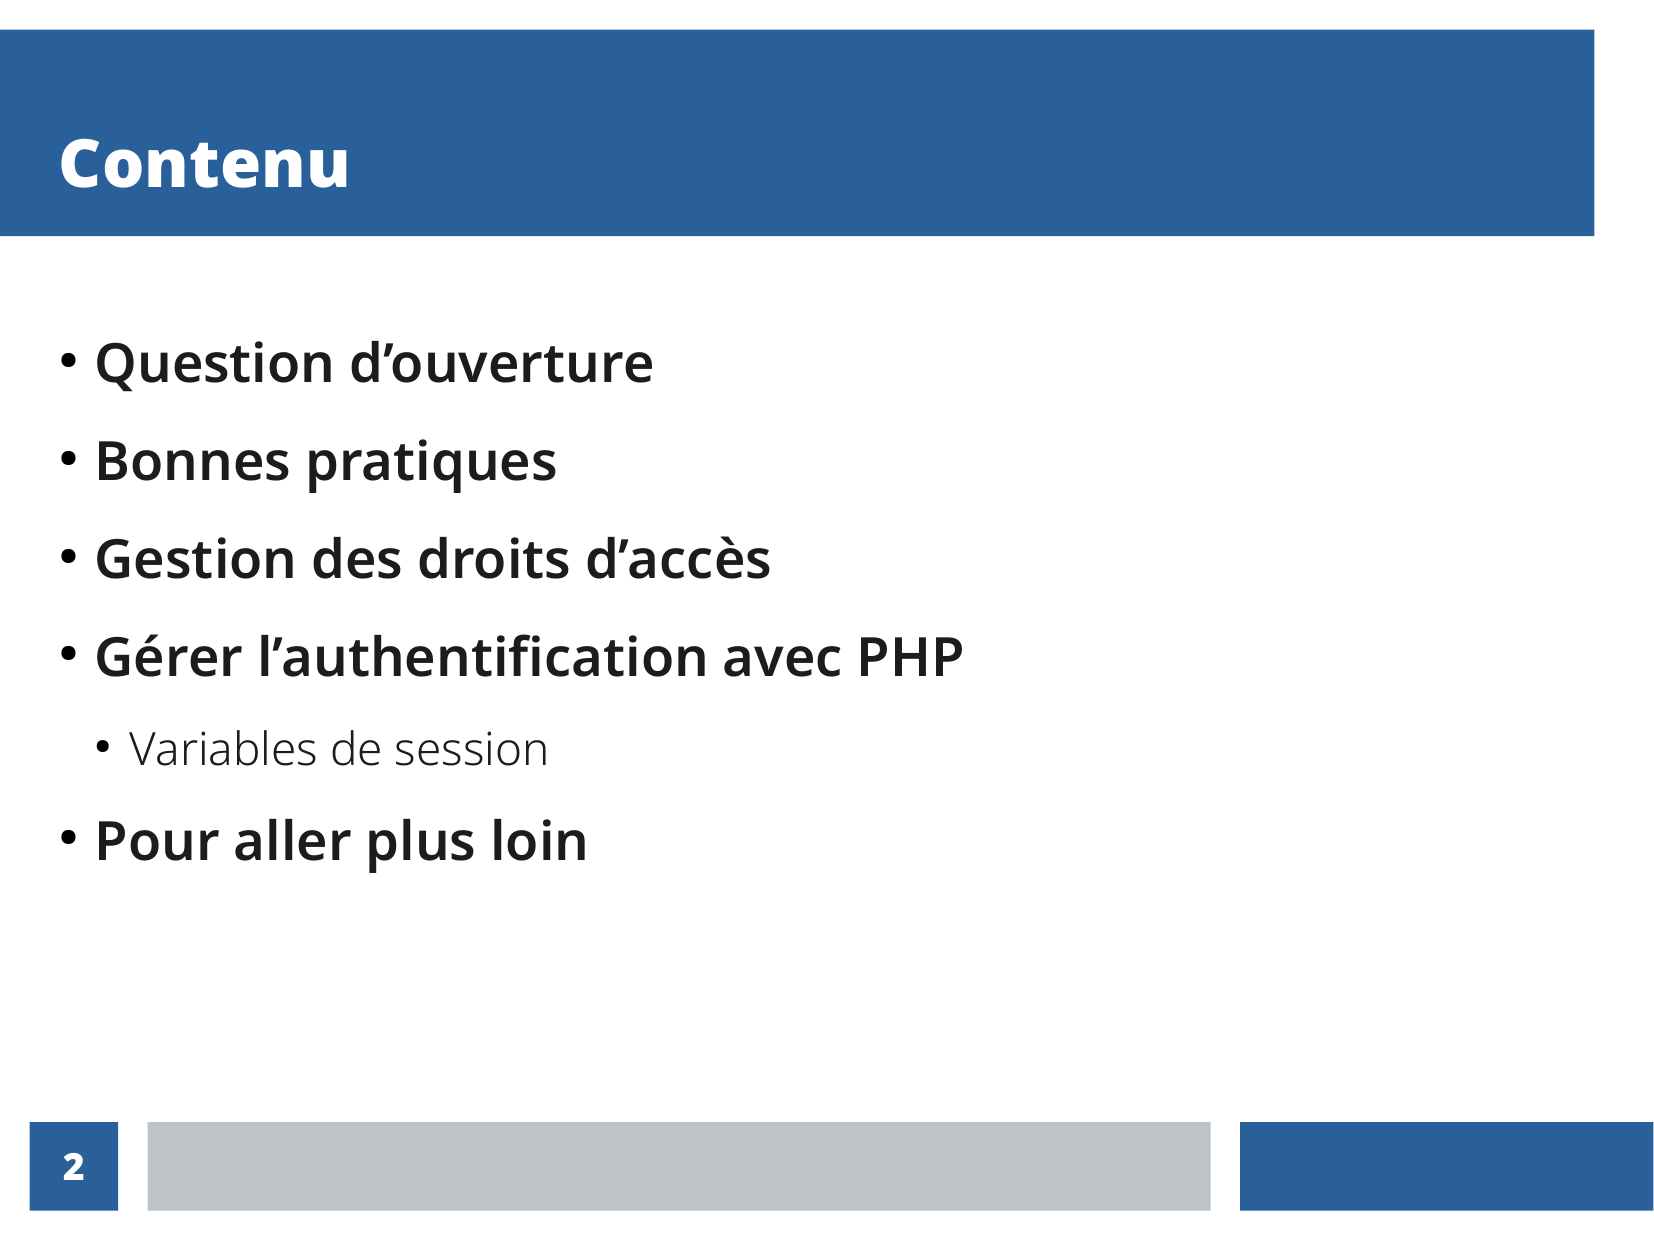

# Contenu
Question d’ouverture
Bonnes pratiques
Gestion des droits d’accès
Gérer l’authentification avec PHP
Variables de session
Pour aller plus loin
2